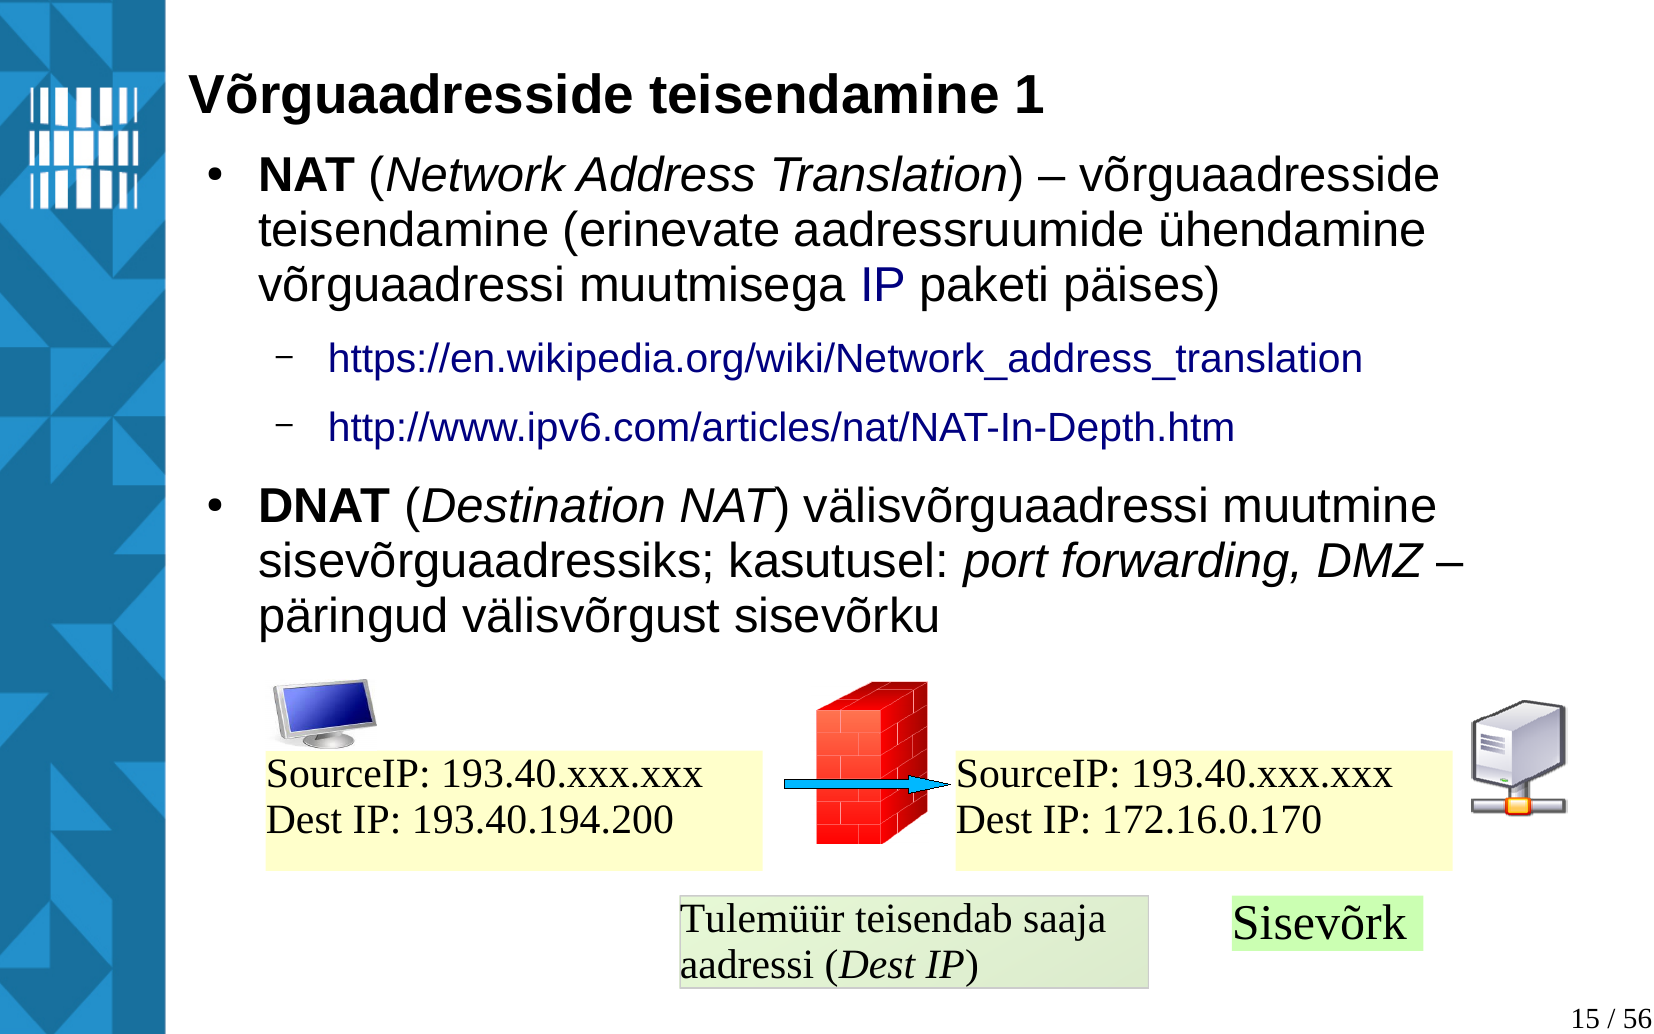

# Võrguaadresside teisendamine 1
NAT (Network Address Translation) – võrguaadresside teisendamine (erinevate aadressruumide ühendamine võrguaadressi muutmisega IP paketi päises)
https://en.wikipedia.org/wiki/Network_address_translation
http://www.ipv6.com/articles/nat/NAT-In-Depth.htm
DNAT (Destination NAT) välisvõrguaadressi muutmine sisevõrguaadressiks; kasutusel: port forwarding, DMZ – päringud välisvõrgust sisevõrku
SourceIP: 193.40.xxx.xxx
Dest IP: 193.40.194.200
SourceIP: 193.40.xxx.xxx
Dest IP: 172.16.0.170
Tulemüür teisendab saaja aadressi (Dest IP)
Sisevõrk
15